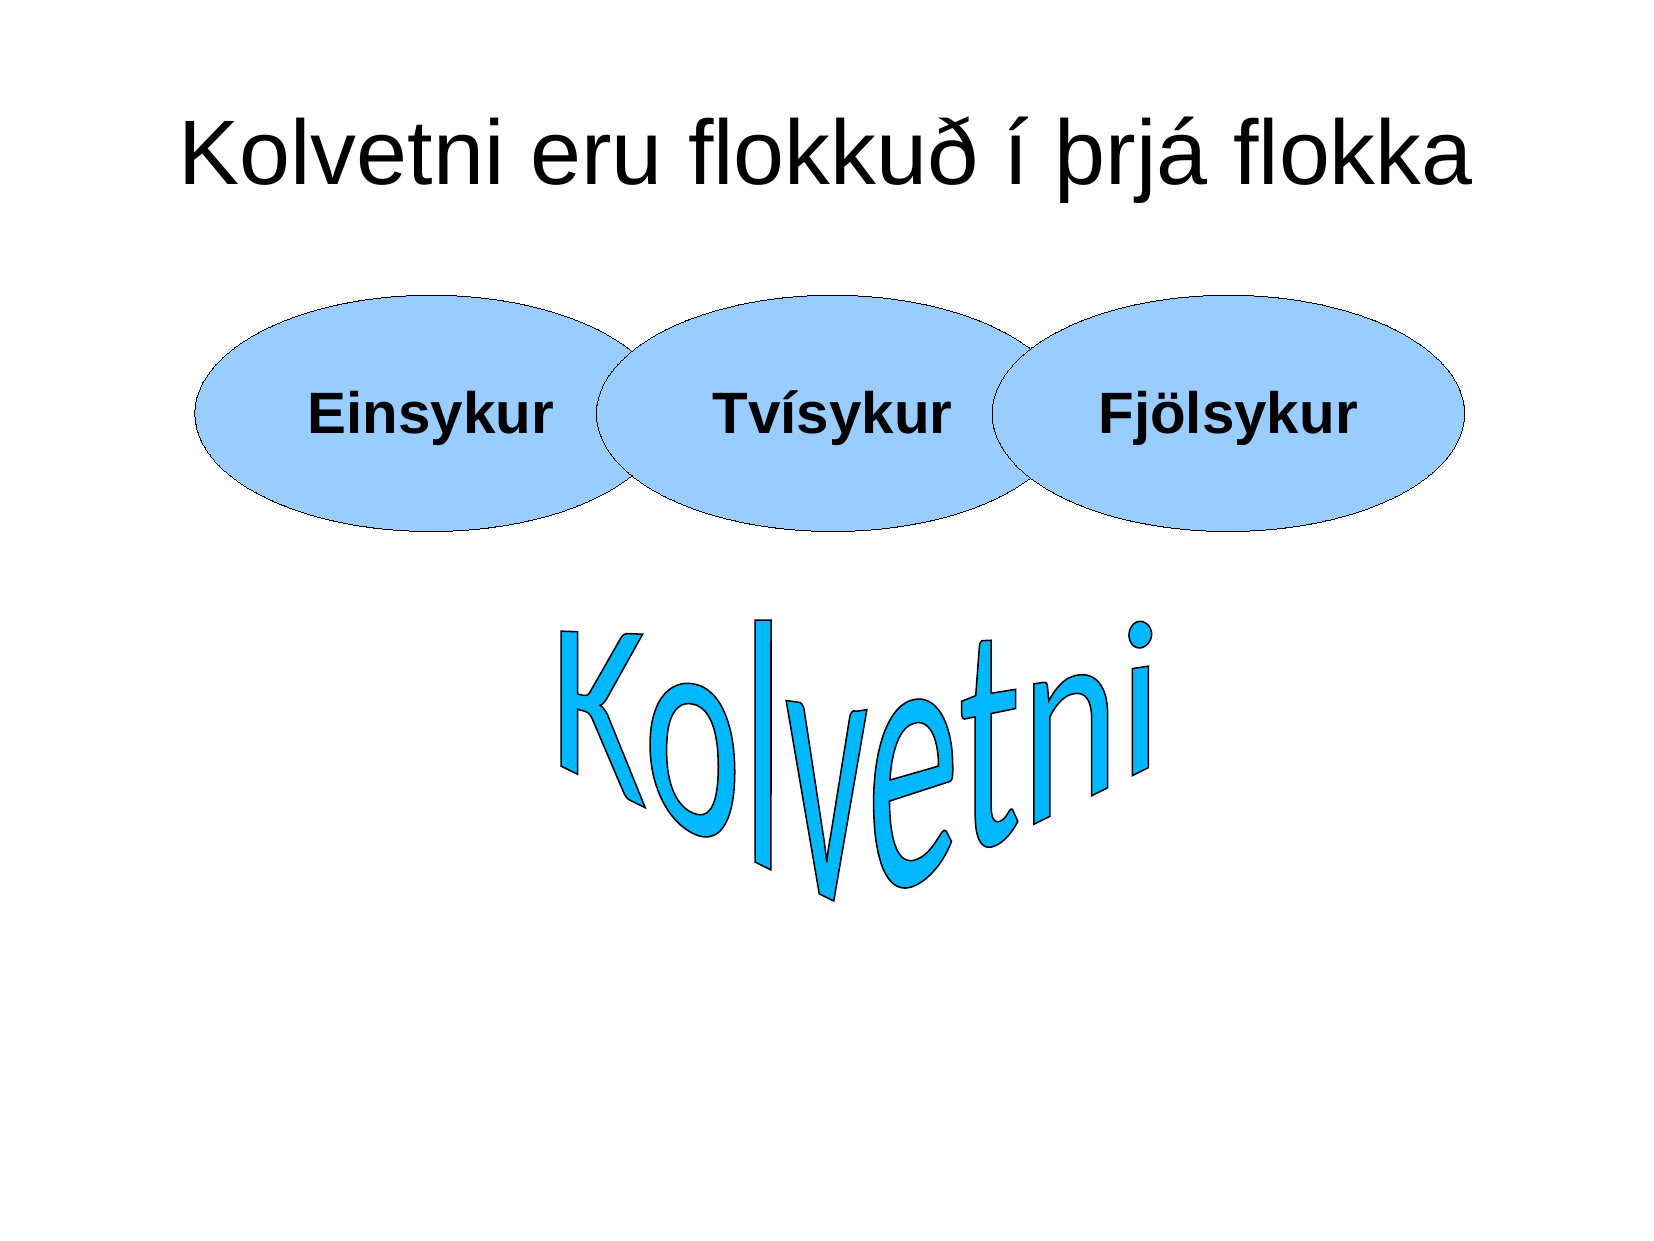

# Kolvetni eru flokkuð í þrjá flokka
Einsykur
Tvísykur
Fjölsykur
Kolvetni